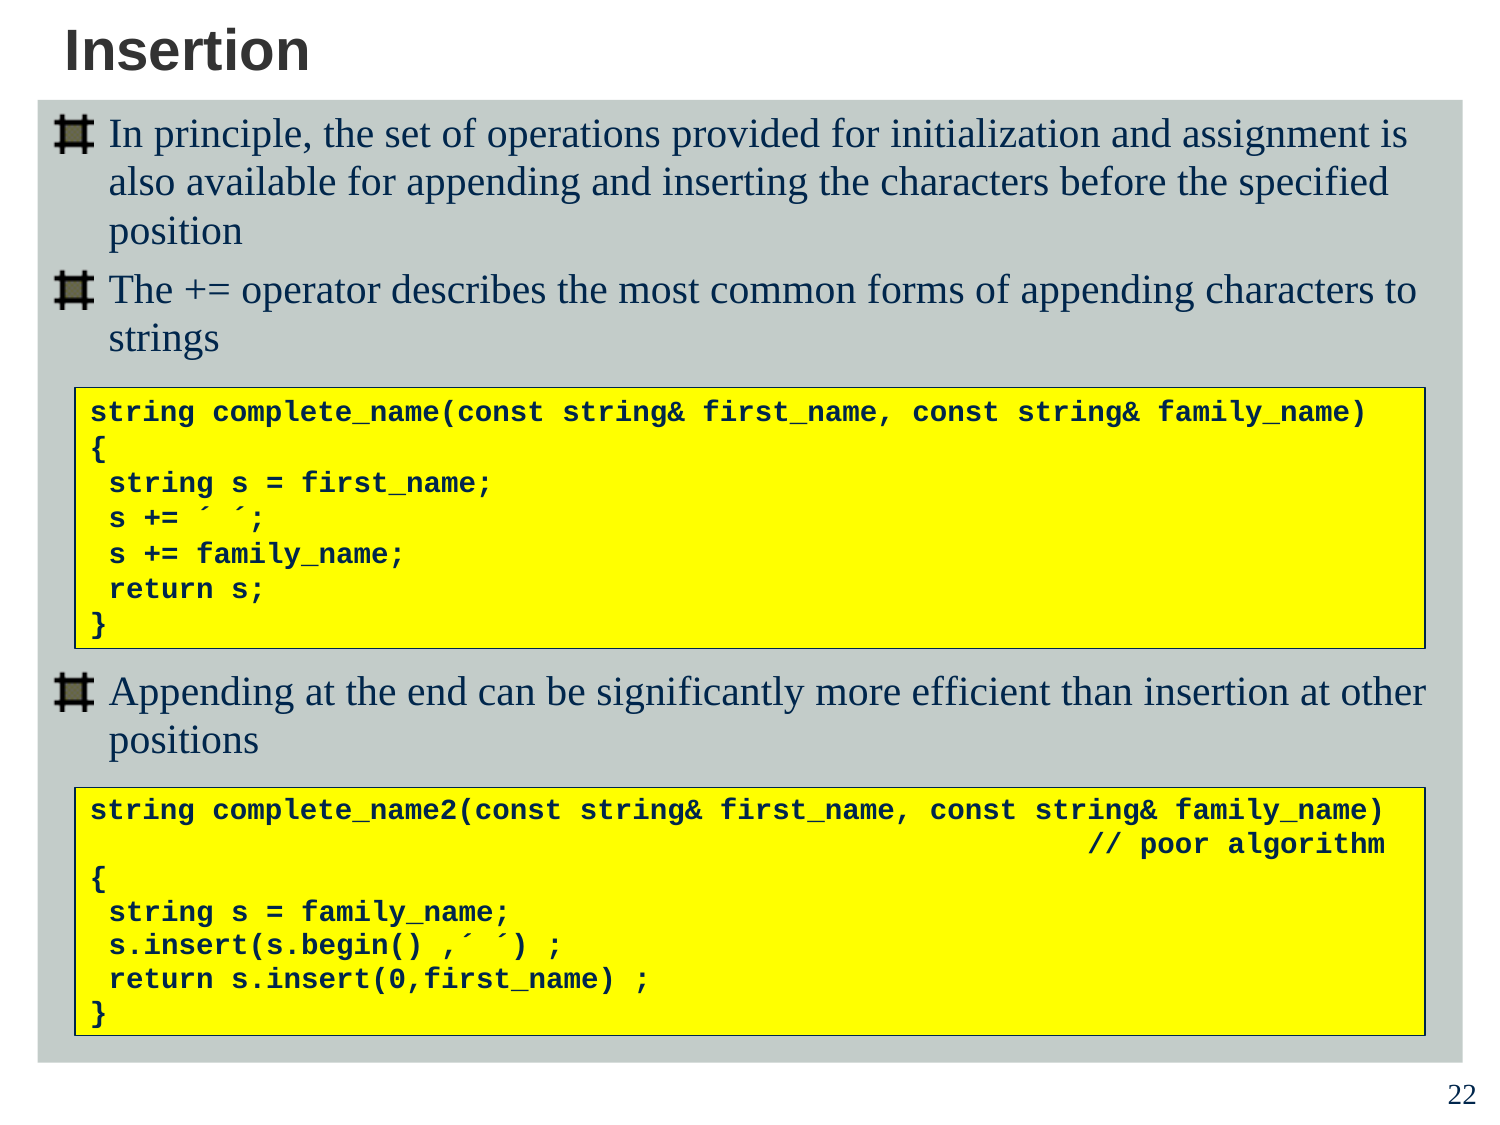

# Insertion
In principle, the set of operations provided for initialization and assignment is also available for appending and inserting the characters before the specified position
The += operator describes the most common forms of appending characters to strings
Appending at the end can be significantly more efficient than insertion at other positions
string complete_name(const string& first_name, const string& family_name)
{
	string s = first_name;
	s += ´ ´;
	s += family_name;
	return s;
}
string complete_name2(const string& first_name, const string& family_name)
 // poor algorithm
{
	string s = family_name;
	s.insert(s.begin() ,´ ´) ;
	return s.insert(0,first_name) ;
}